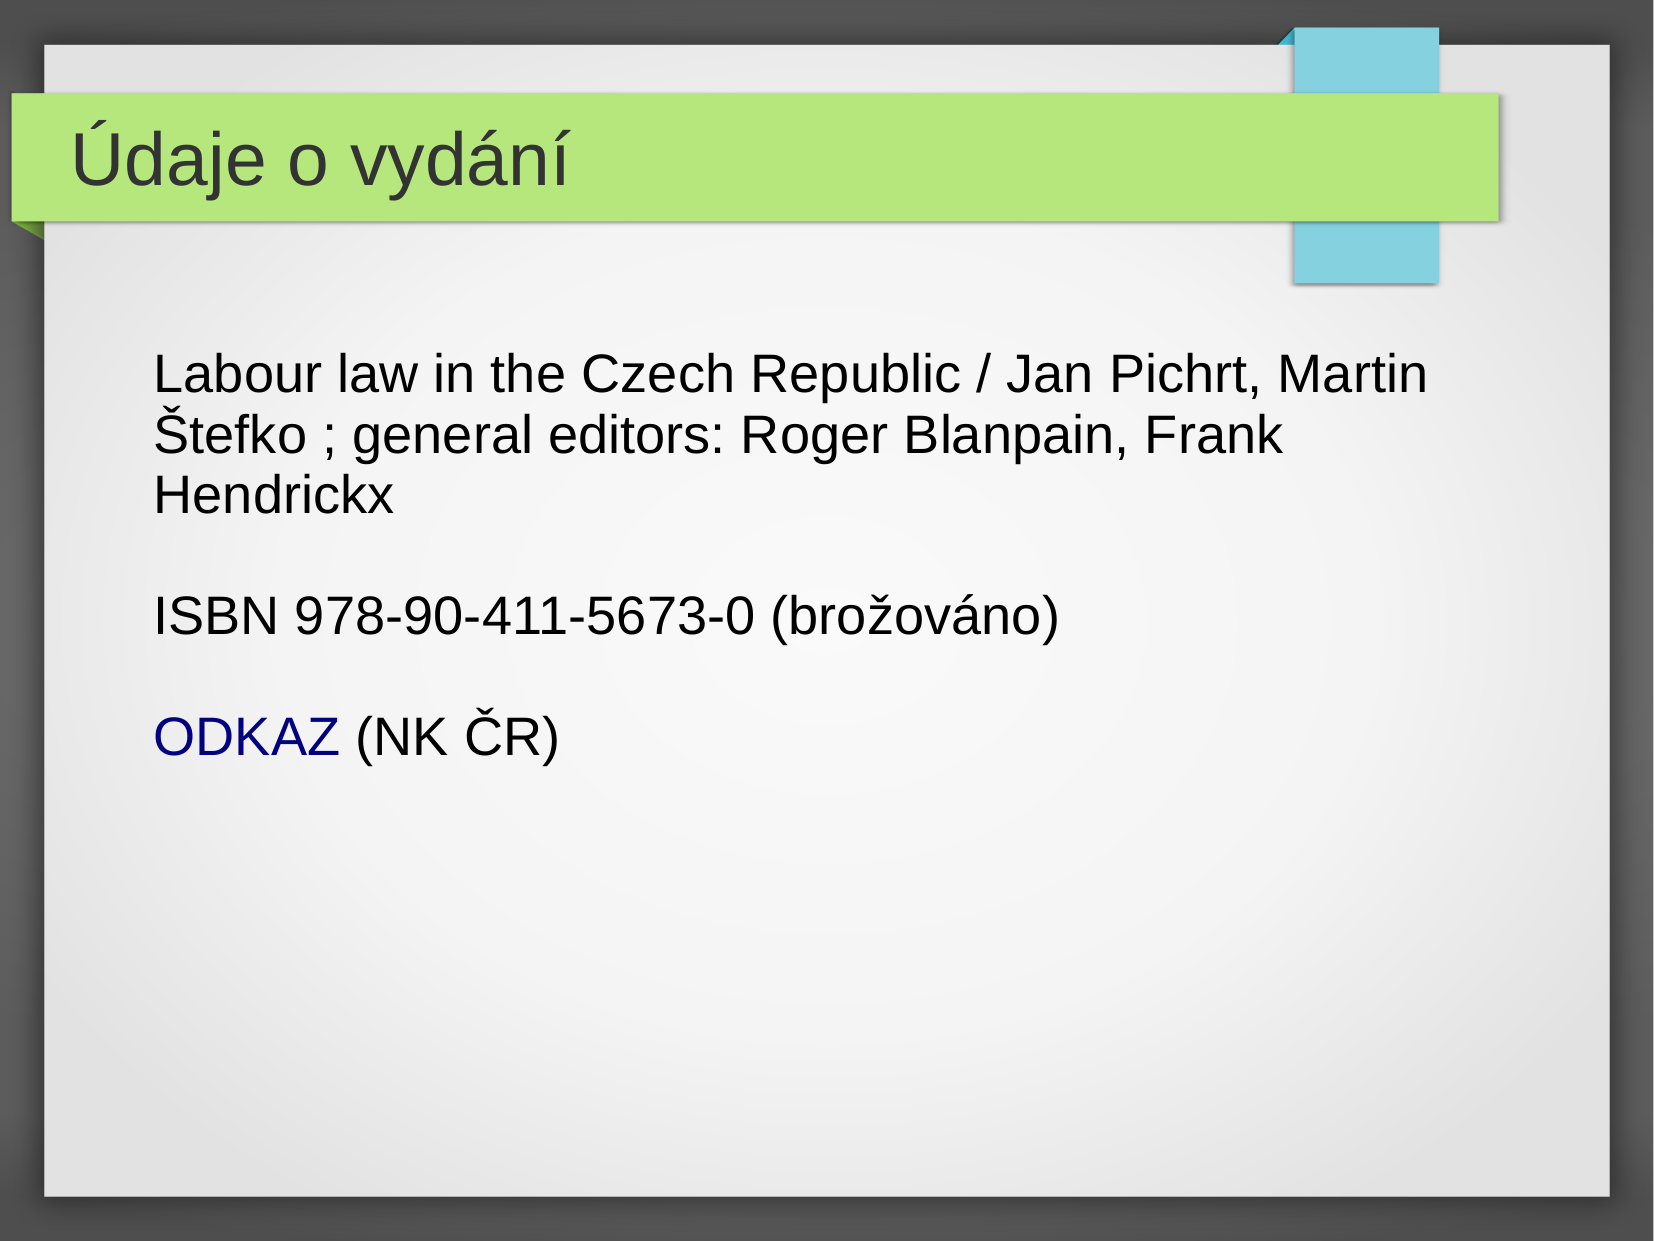

# Údaje o vydání
Labour law in the Czech Republic / Jan Pichrt, Martin Štefko ; general editors: Roger Blanpain, Frank Hendrickx
ISBN 978-90-411-5673-0 (brožováno)
ODKAZ (NK ČR)